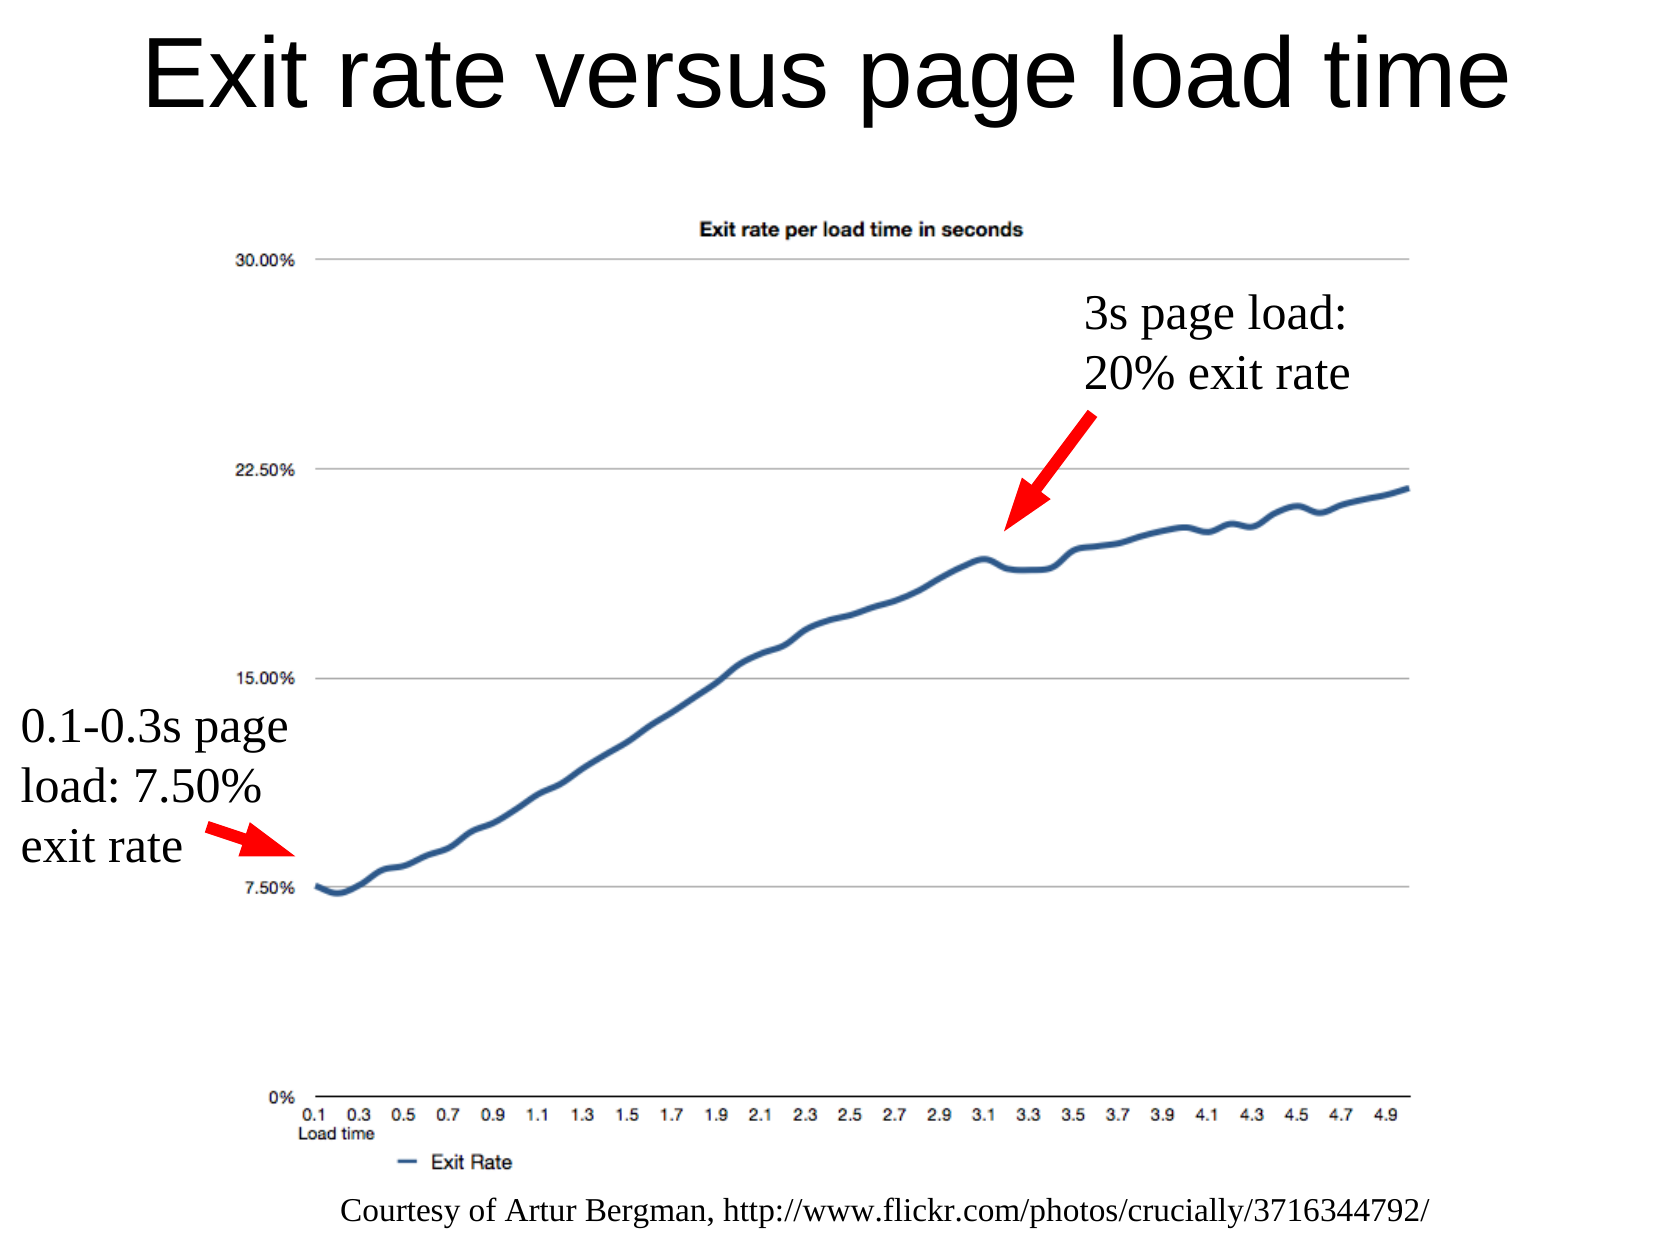

# Exit rate versus page load time
3s page load: 20% exit rate
0.1-0.3s page load: 7.50% exit rate
Courtesy of Artur Bergman, http://www.flickr.com/photos/crucially/3716344792/